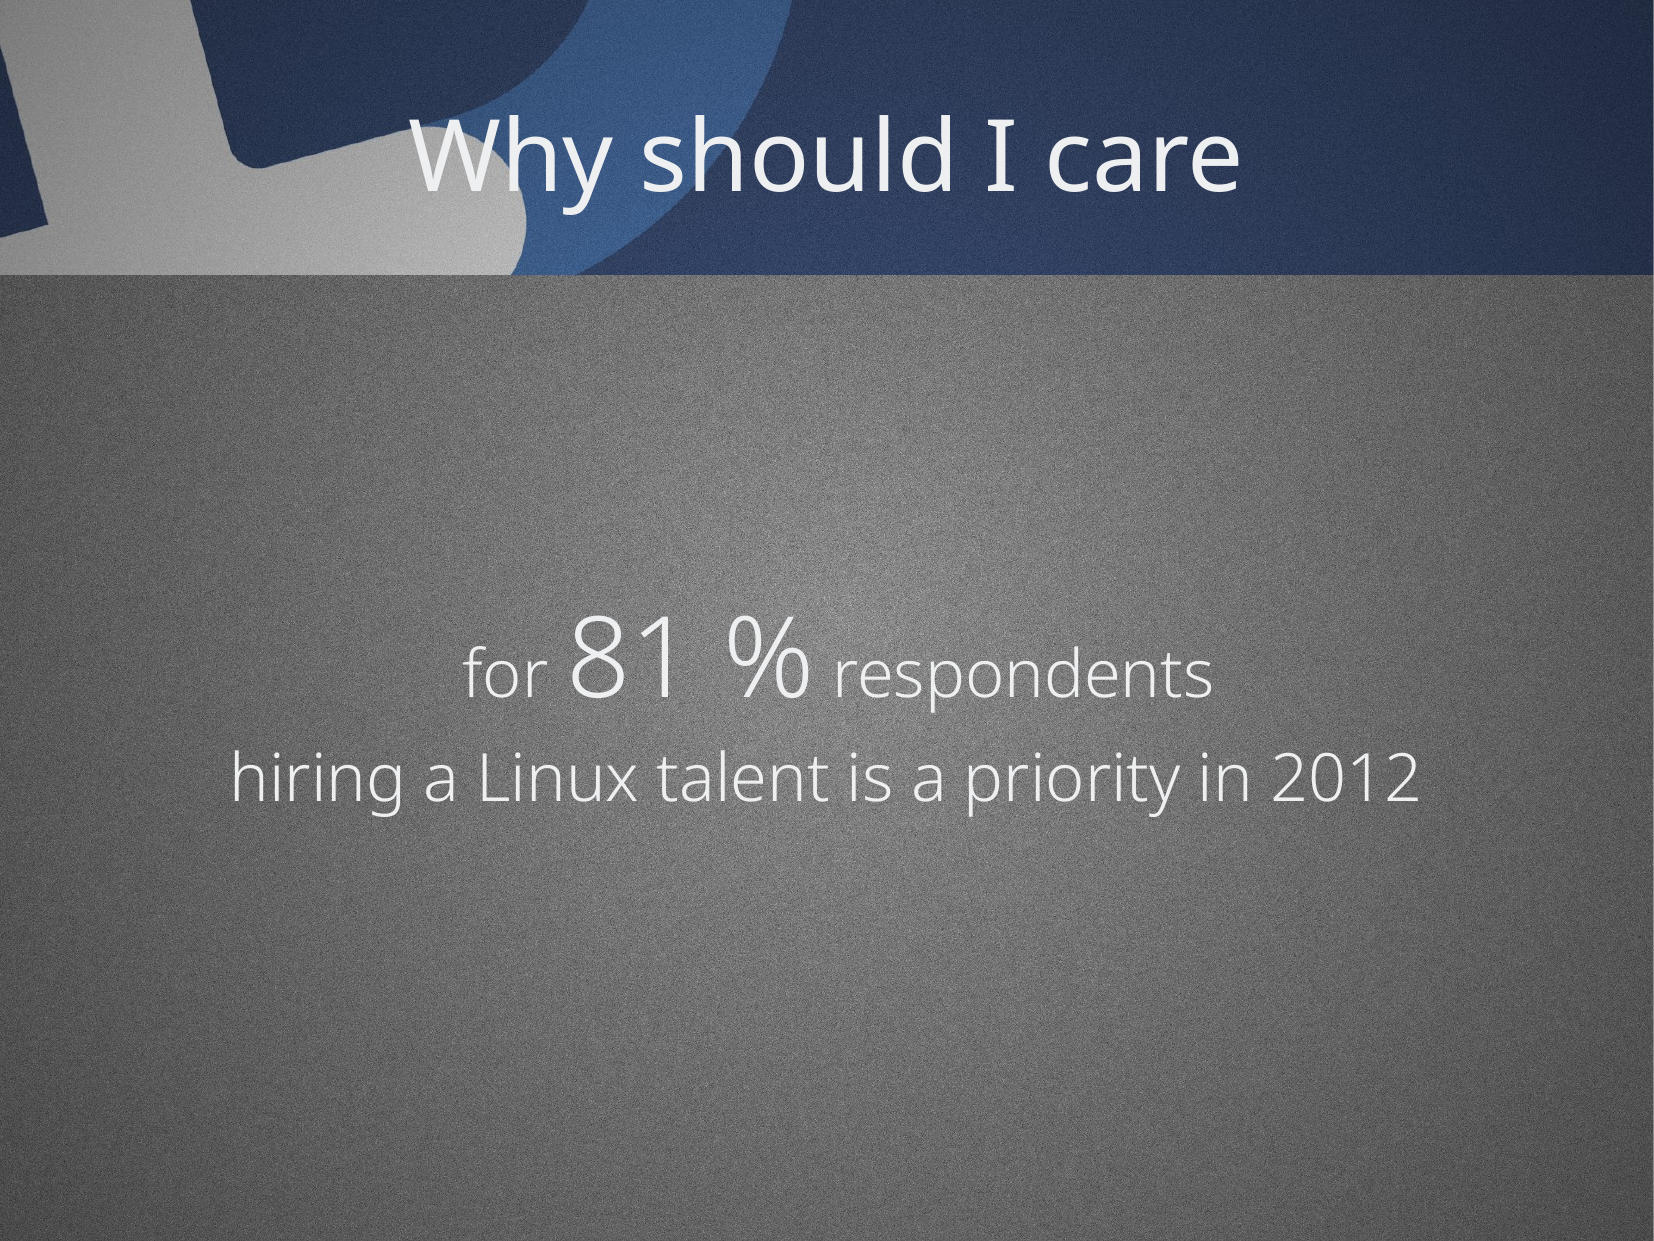

# Why should I care
for 81 % respondents
hiring a Linux talent is a priority in 2012